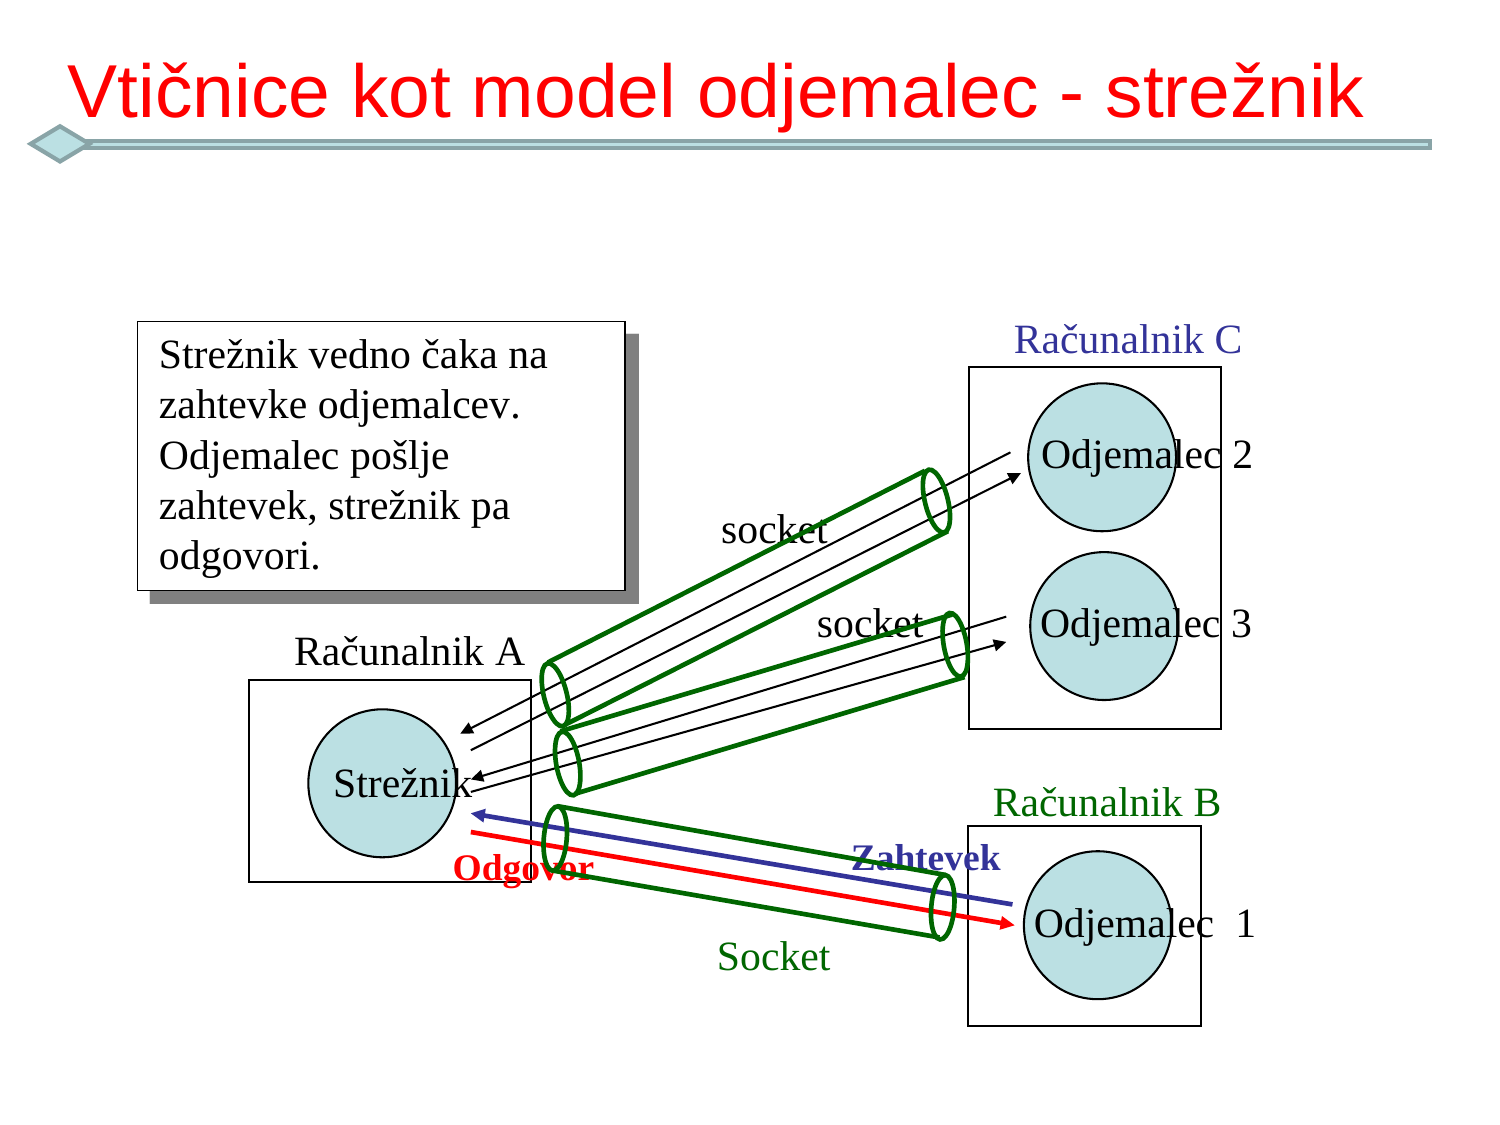

Vtičnice kot model odjemalec - strežnik
Računalnik C
Odjemalec 2
Odjemalec 3
socket
socket
Strežnik vedno čaka na zahtevke odjemalcev. Odjemalec pošlje zahtevek, strežnik pa odgovori.
Računalnik A
Strežnik
Računalnik B
Odjemalec 1
Socket
Zahtevek
Odgovor